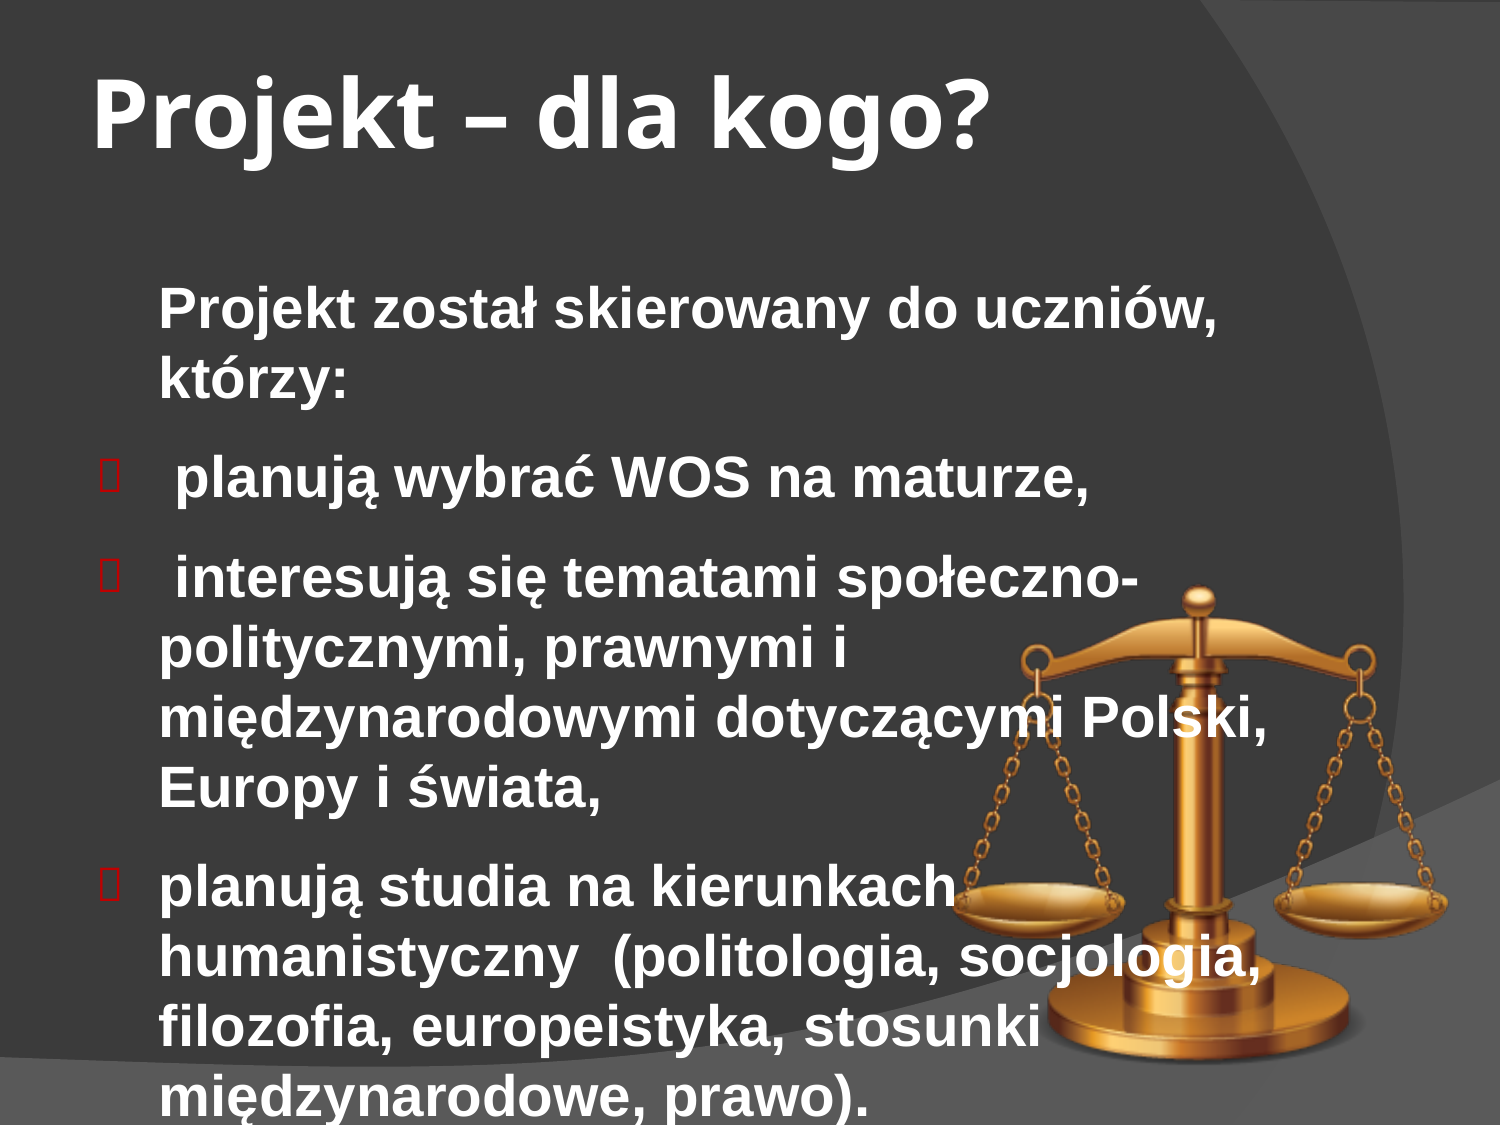

# Projekt – dla kogo?
Projekt został skierowany do uczniów, którzy:
 planują wybrać WOS na maturze,
 interesują się tematami społeczno- politycznymi, prawnymi i międzynarodowymi dotyczącymi Polski, Europy i świata,
planują studia na kierunkach humanistyczny (politologia, socjologia, filozofia, europeistyka, stosunki międzynarodowe, prawo).